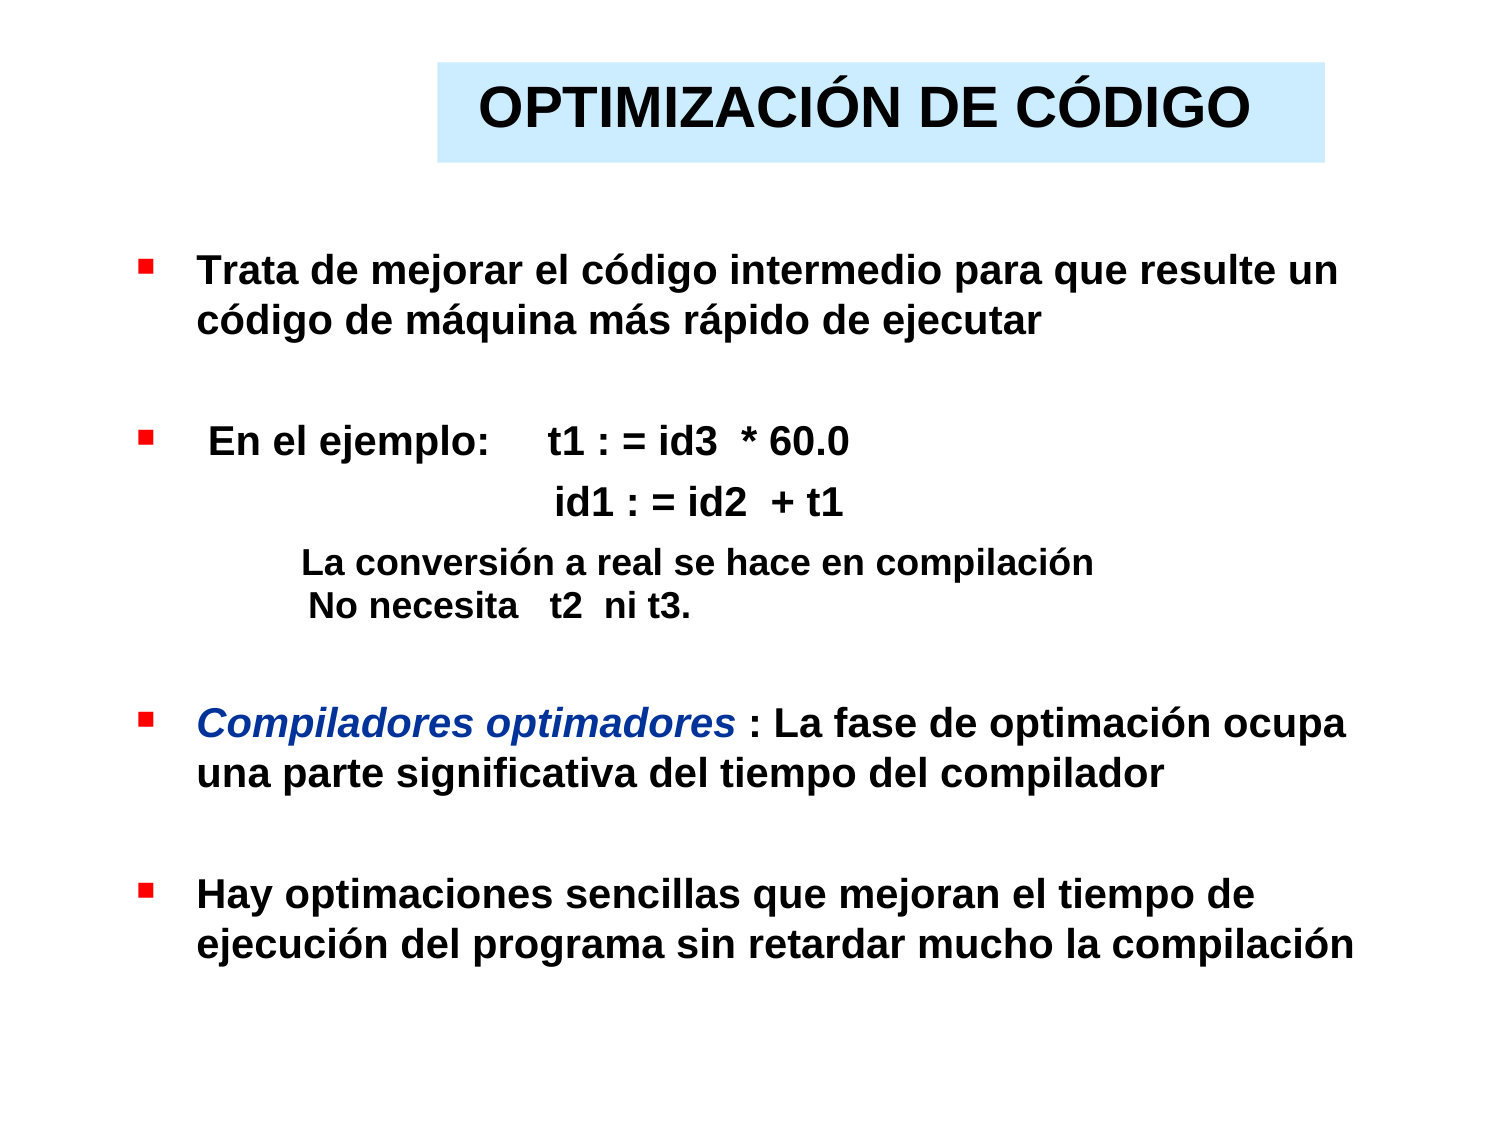

OPTIMIZACIÓN DE CÓDIGO
# Trata de mejorar el código intermedio para que resulte un código de máquina más rápido de ejecutar
 En el ejemplo: t1 : = id3 * 60.0
 id1 : = id2 + t1
 La conversión a real se hace en compilación
 No necesita t2 ni t3.
Compiladores optimadores : La fase de optimación ocupa una parte significativa del tiempo del compilador
Hay optimaciones sencillas que mejoran el tiempo de ejecución del programa sin retardar mucho la compilación
Año 2004
30